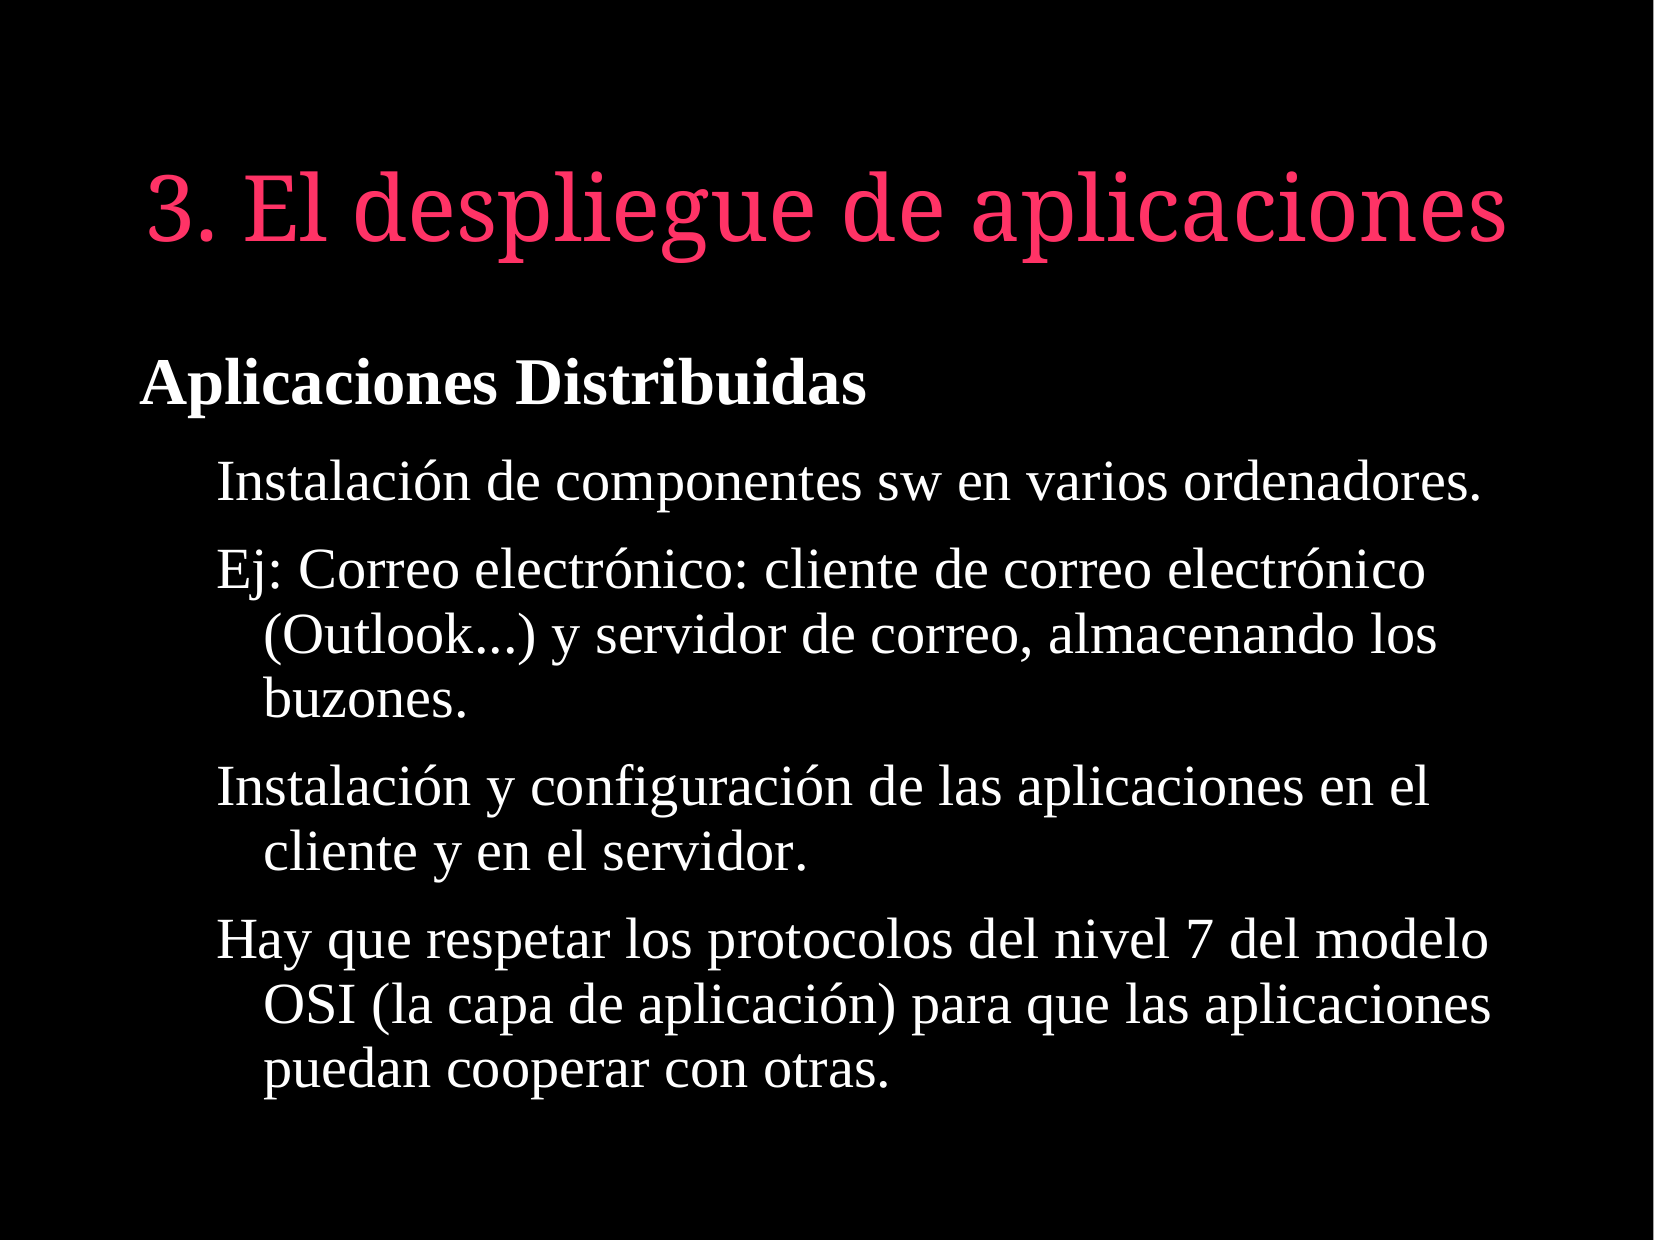

# 3. El despliegue de aplicaciones
Aplicaciones Distribuidas
Instalación de componentes sw en varios ordenadores.
Ej: Correo electrónico: cliente de correo electrónico (Outlook...) y servidor de correo, almacenando los buzones.
Instalación y configuración de las aplicaciones en el cliente y en el servidor.
Hay que respetar los protocolos del nivel 7 del modelo OSI (la capa de aplicación) para que las aplicaciones puedan cooperar con otras.